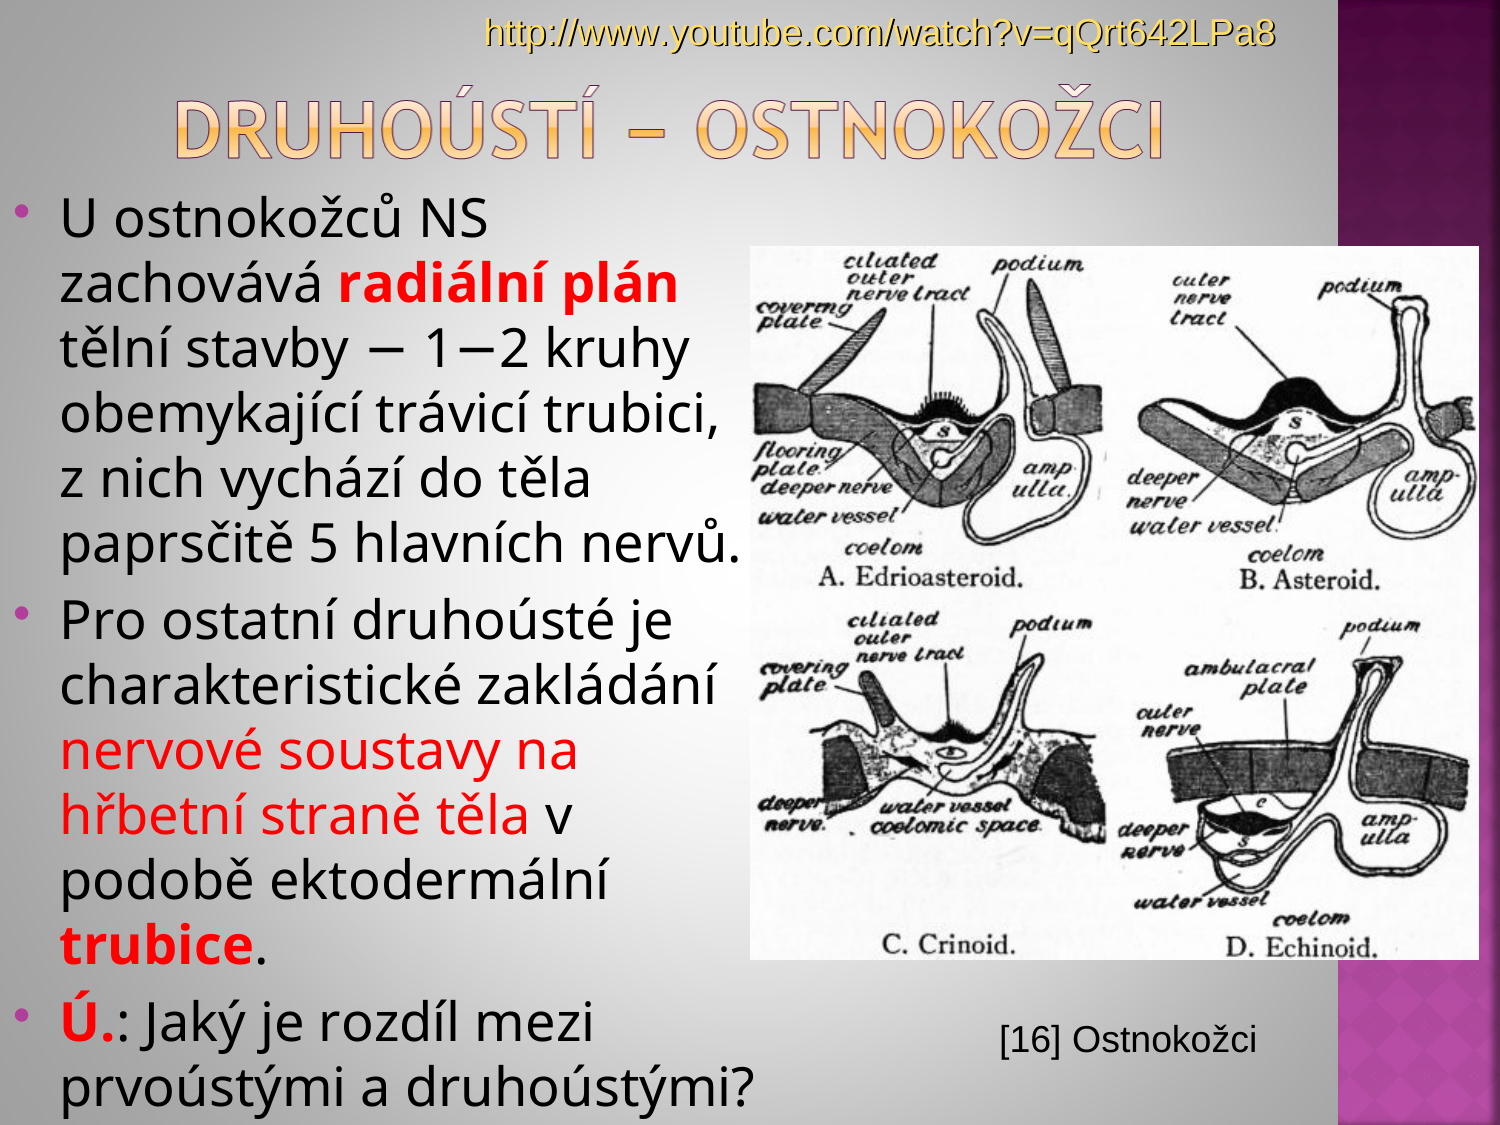

http://www.youtube.com/watch?v=qQrt642LPa8
# U ostnokožců NS zachovává radiální plán tělní stavby − 1−2 kruhy obemykající trávicí trubici, z nich vychází do těla paprsčitě 5 hlavních nervů.
Pro ostatní druhoústé je charakteristické zakládání nervové soustavy na hřbetní straně těla v podobě ektodermální trubice.
Ú.: Jaký je rozdíl mezi prvoústými a druhoústými?
[16] Ostnokožci